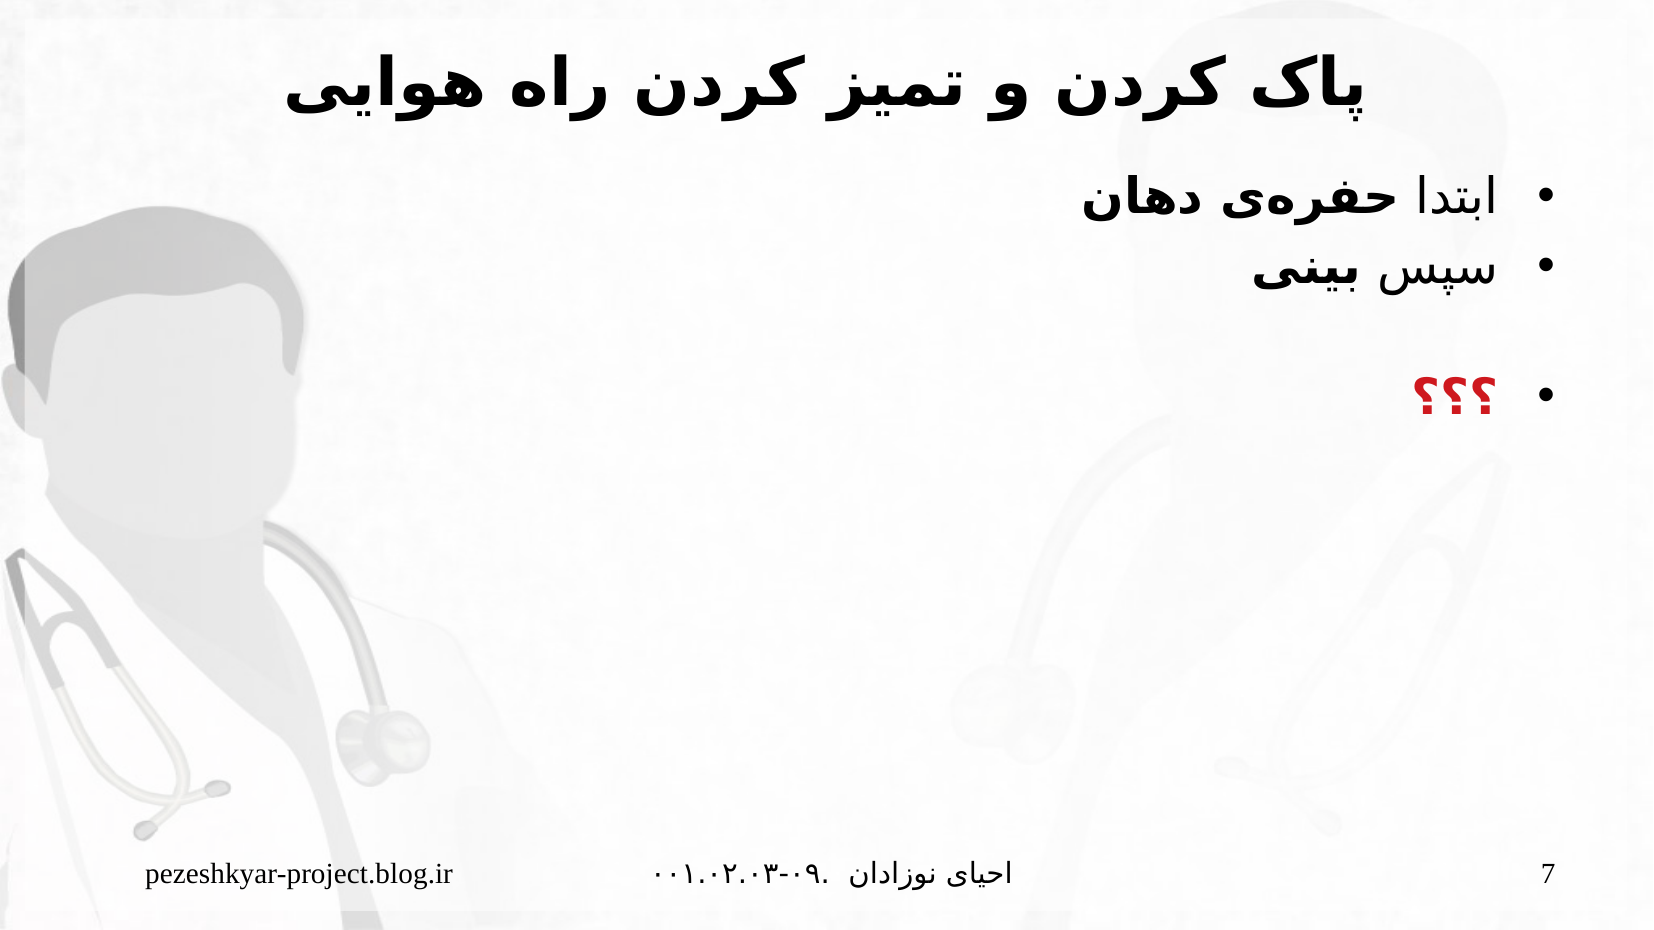

# پاک کردن و تمیز کردن راه هوایی
ابتدا حفره‌ی دهان
سپس بینی
؟؟؟
pezeshkyar-project.blog.ir
۰۰۱.۰۲.۰۳-۰۹. احیای نوزادان
7